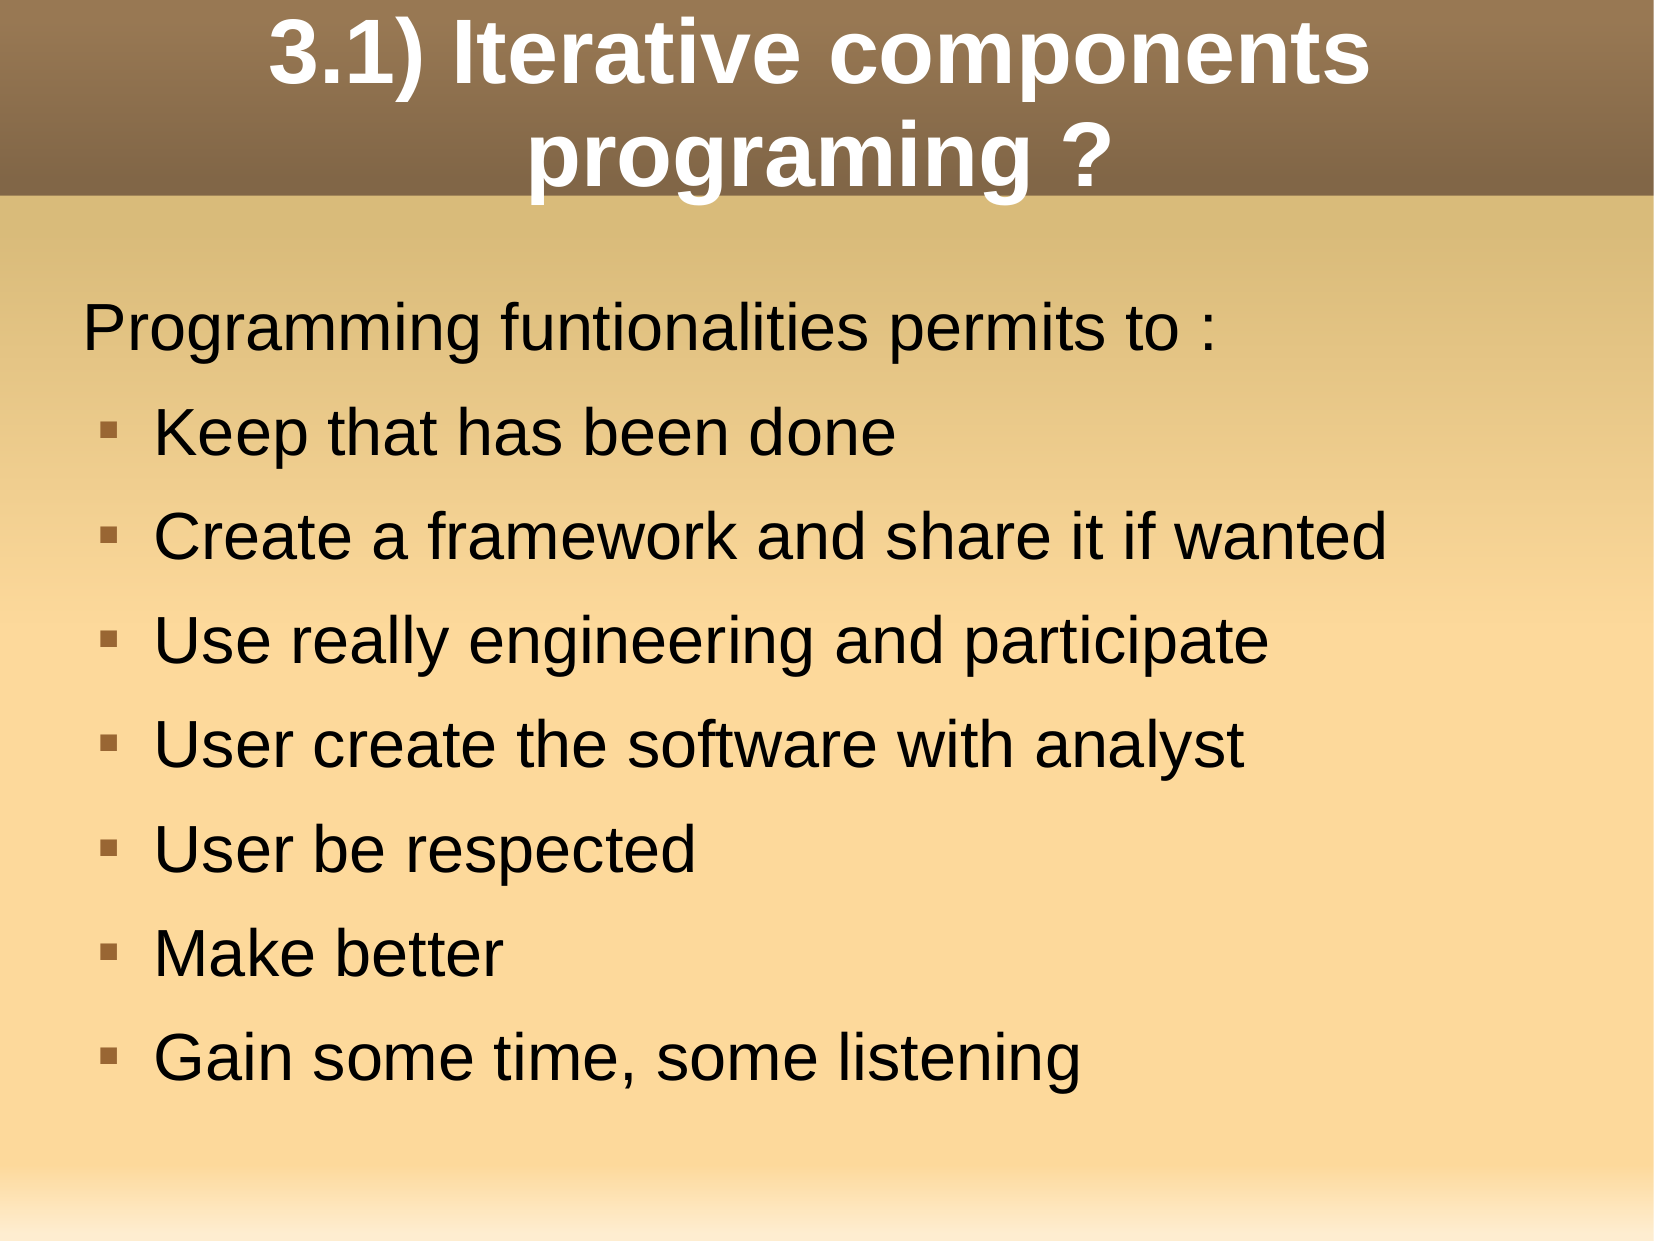

# 3.1) Iterative components programing ?
Programming funtionalities permits to :
Keep that has been done
Create a framework and share it if wanted
Use really engineering and participate
User create the software with analyst
User be respected
Make better
Gain some time, some listening